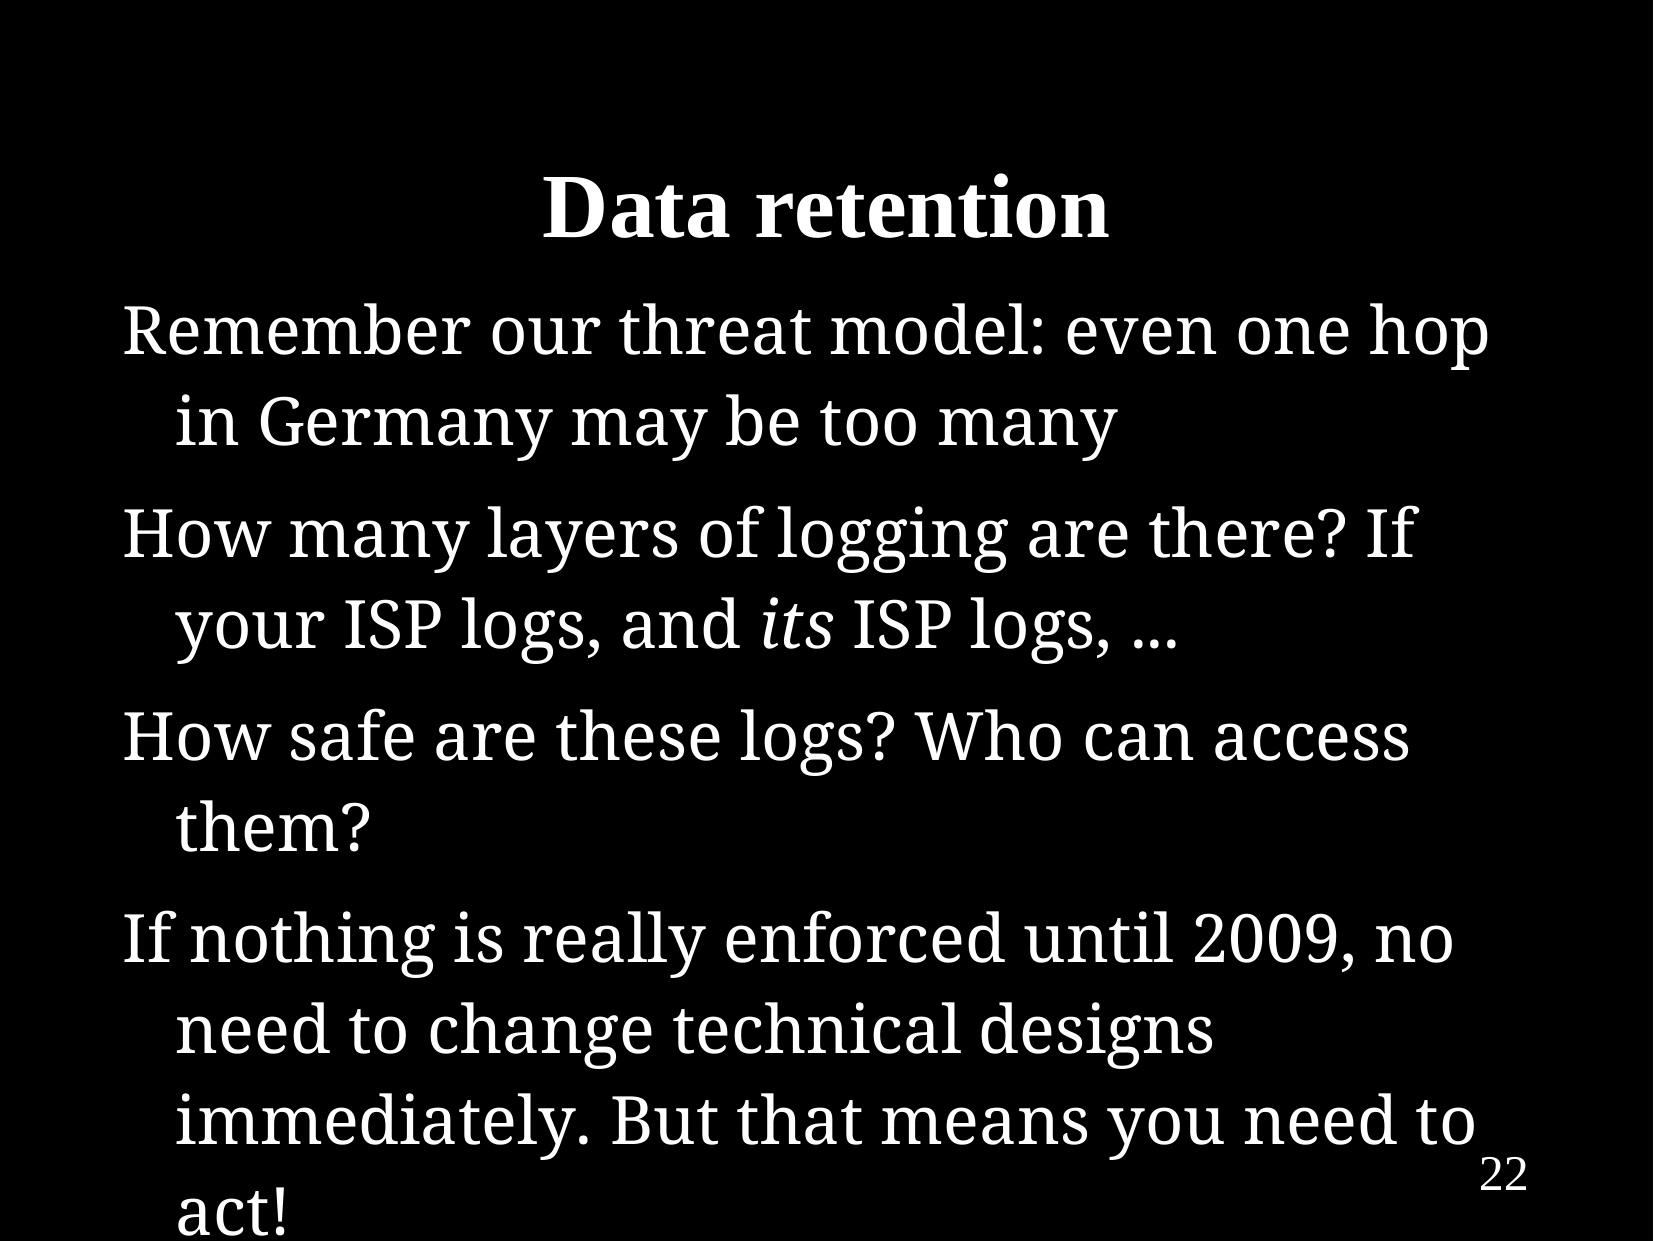

# Data retention
Remember our threat model: even one hop in Germany may be too many
How many layers of logging are there? If your ISP logs, and its ISP logs, ...
How safe are these logs? Who can access them?
If nothing is really enforced until 2009, no need to change technical designs immediately. But that means you need to act!